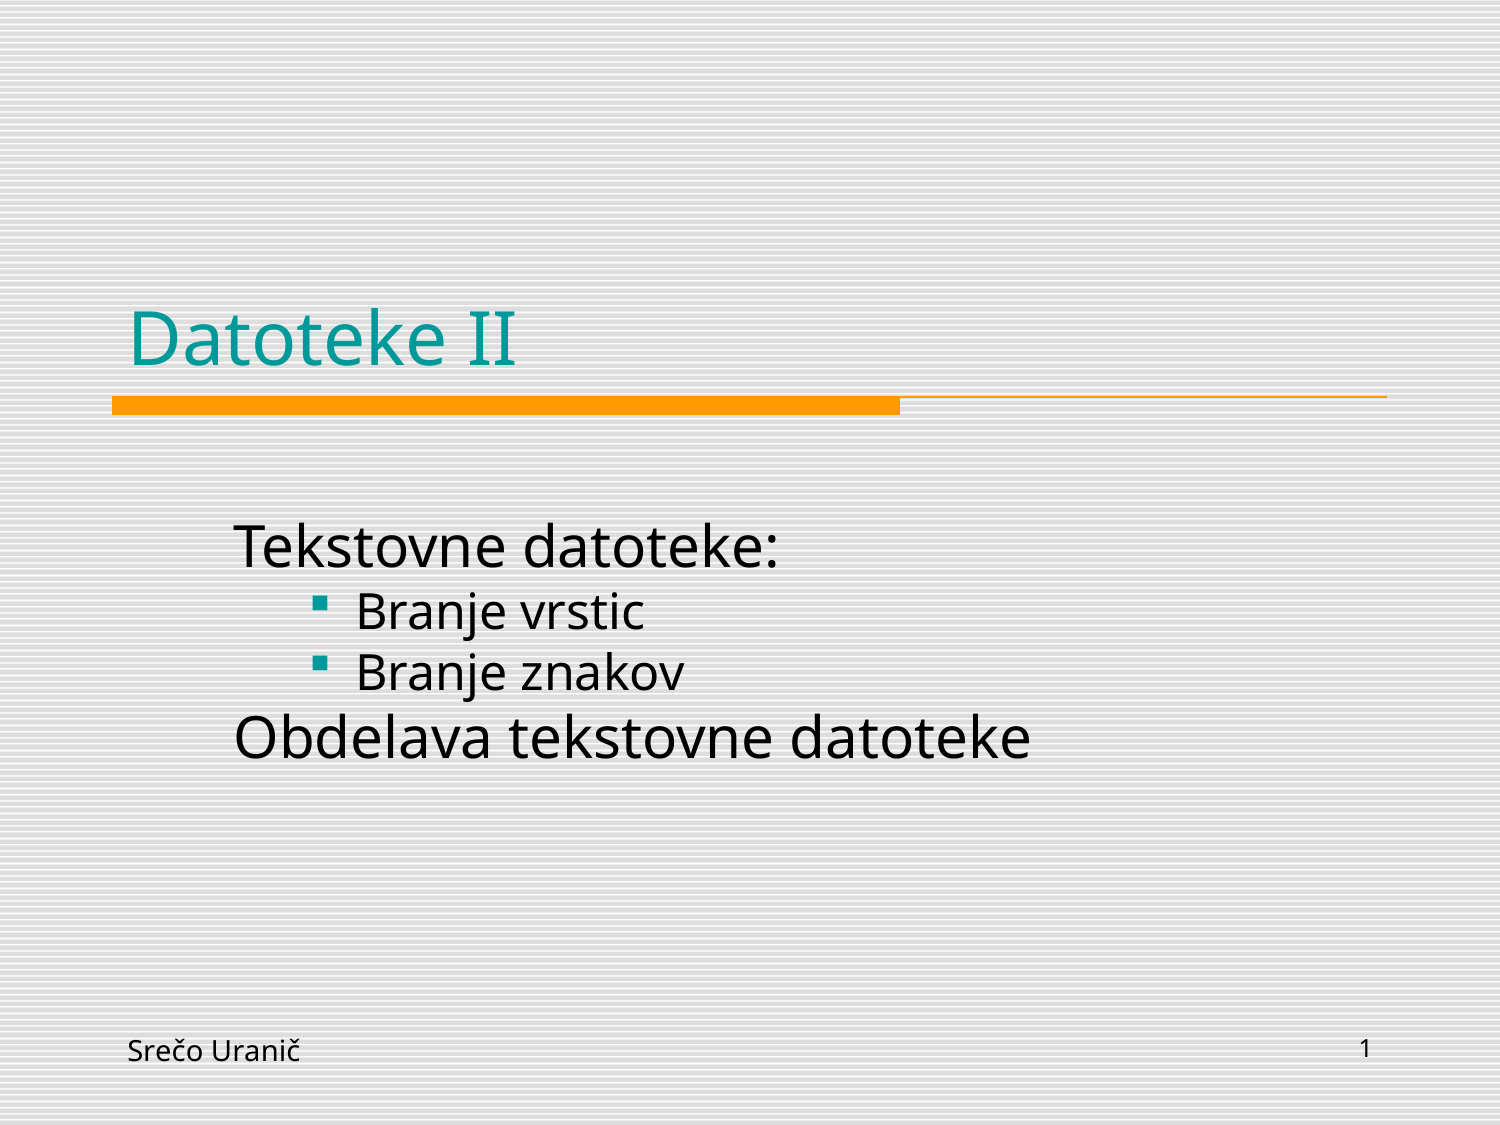

# Datoteke II
Tekstovne datoteke:
Branje vrstic
Branje znakov
Obdelava tekstovne datoteke
Srečo Uranič